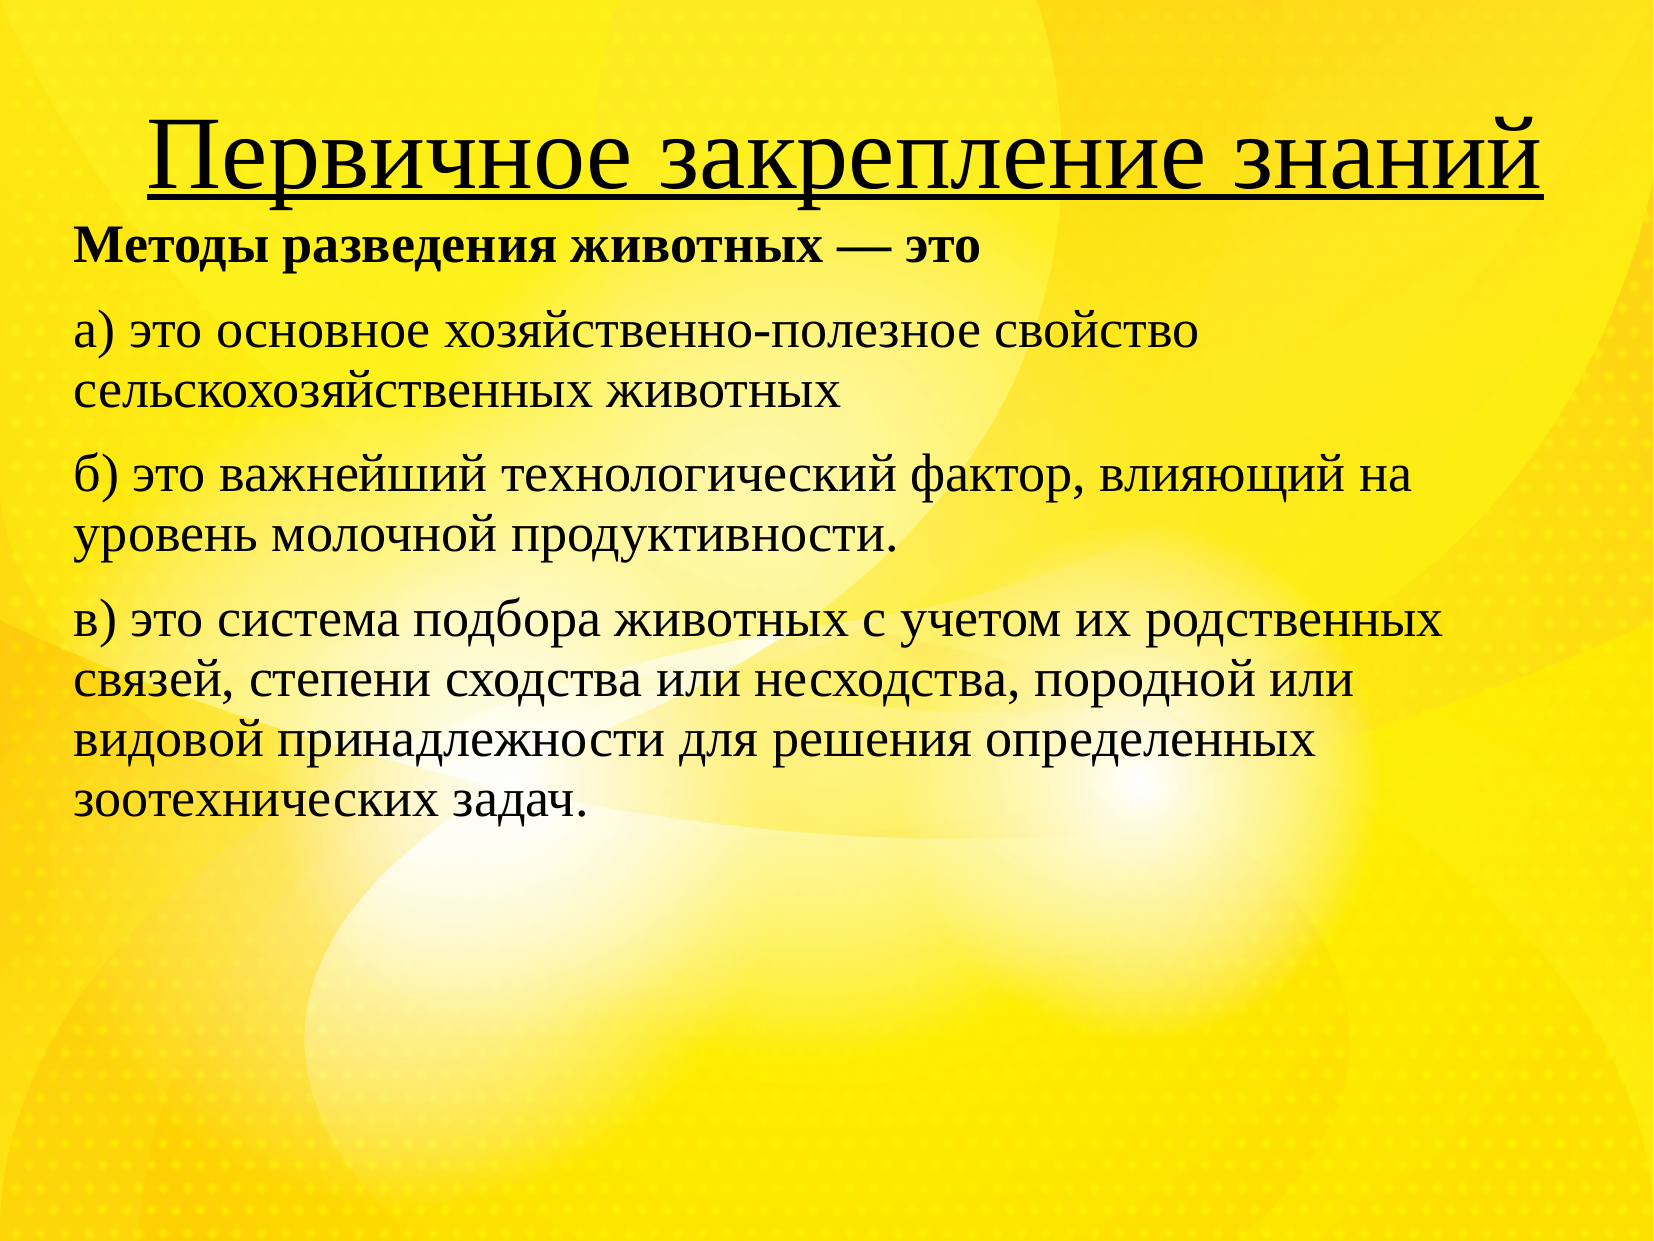

# Первичное закрепление знаний
Методы разведения животных — это
а) это основное хозяйственно-полезное свойство сельскохозяйственных животных
б) это важнейший технологический фактор, влияющий на уровень молочной продуктивности.
в) это система подбора животных с учетом их родственных связей, степени сходства или несходства, породной или видовой принадлежности для решения определенных зоотехнических задач.